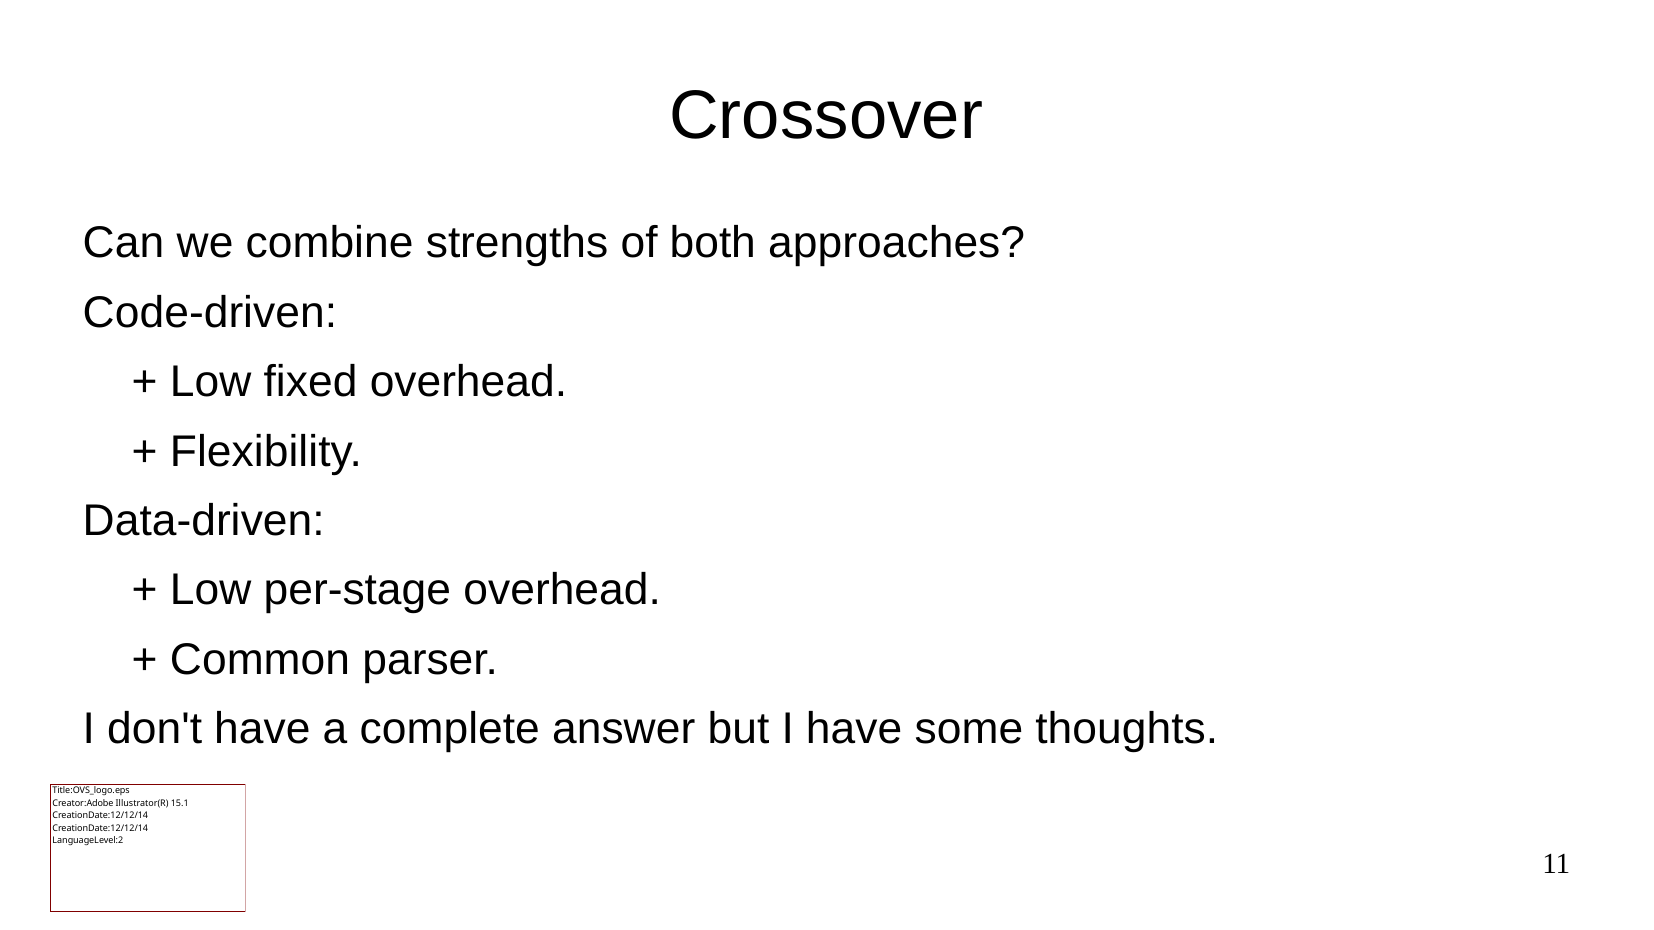

# Crossover
Can we combine strengths of both approaches?
Code-driven:
 + Low fixed overhead.
 + Flexibility.
Data-driven:
 + Low per-stage overhead.
 + Common parser.
I don't have a complete answer but I have some thoughts.
11